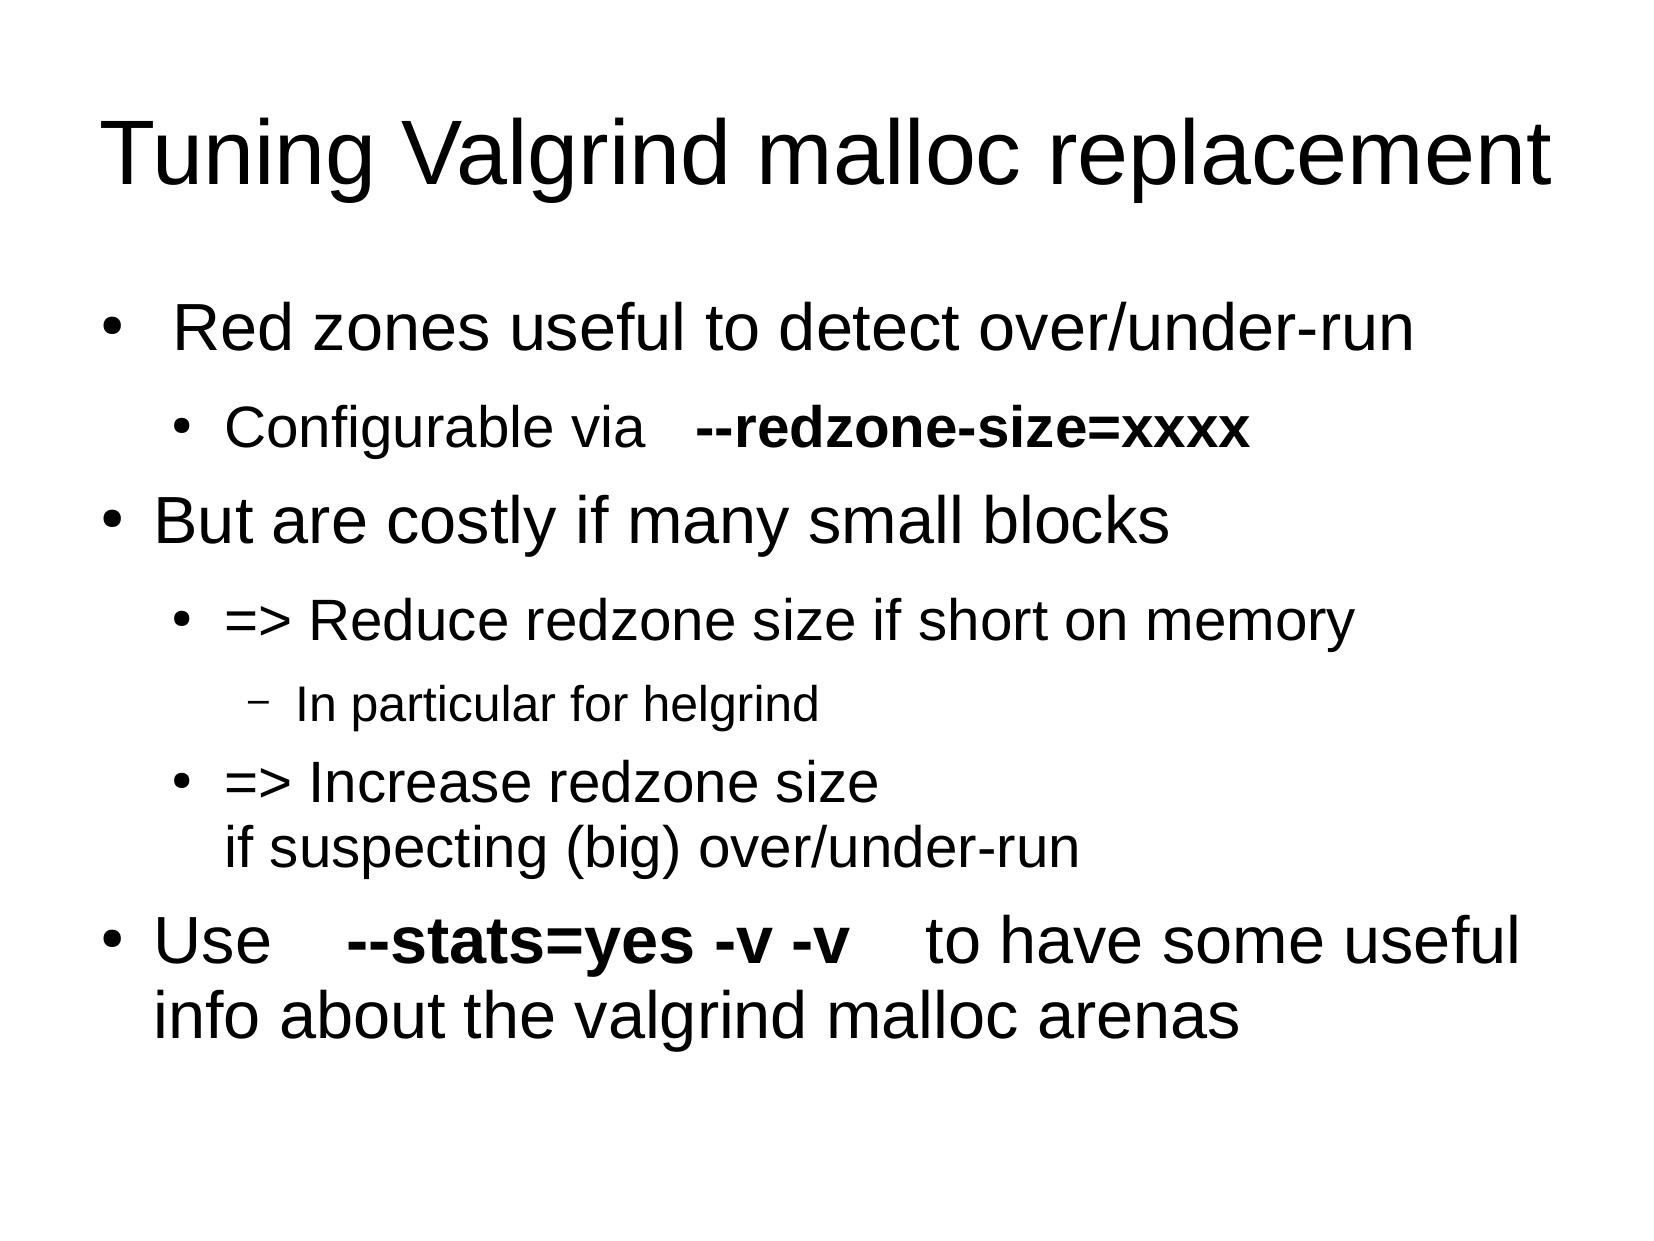

# Tuning Valgrind malloc replacement
 Red zones useful to detect over/under-run
Configurable via --redzone-size=xxxx
But are costly if many small blocks
=> Reduce redzone size if short on memory
In particular for helgrind
=> Increase redzone size
if suspecting (big) over/under-run
Use --stats=yes -v -v to have some useful info about the valgrind malloc arenas